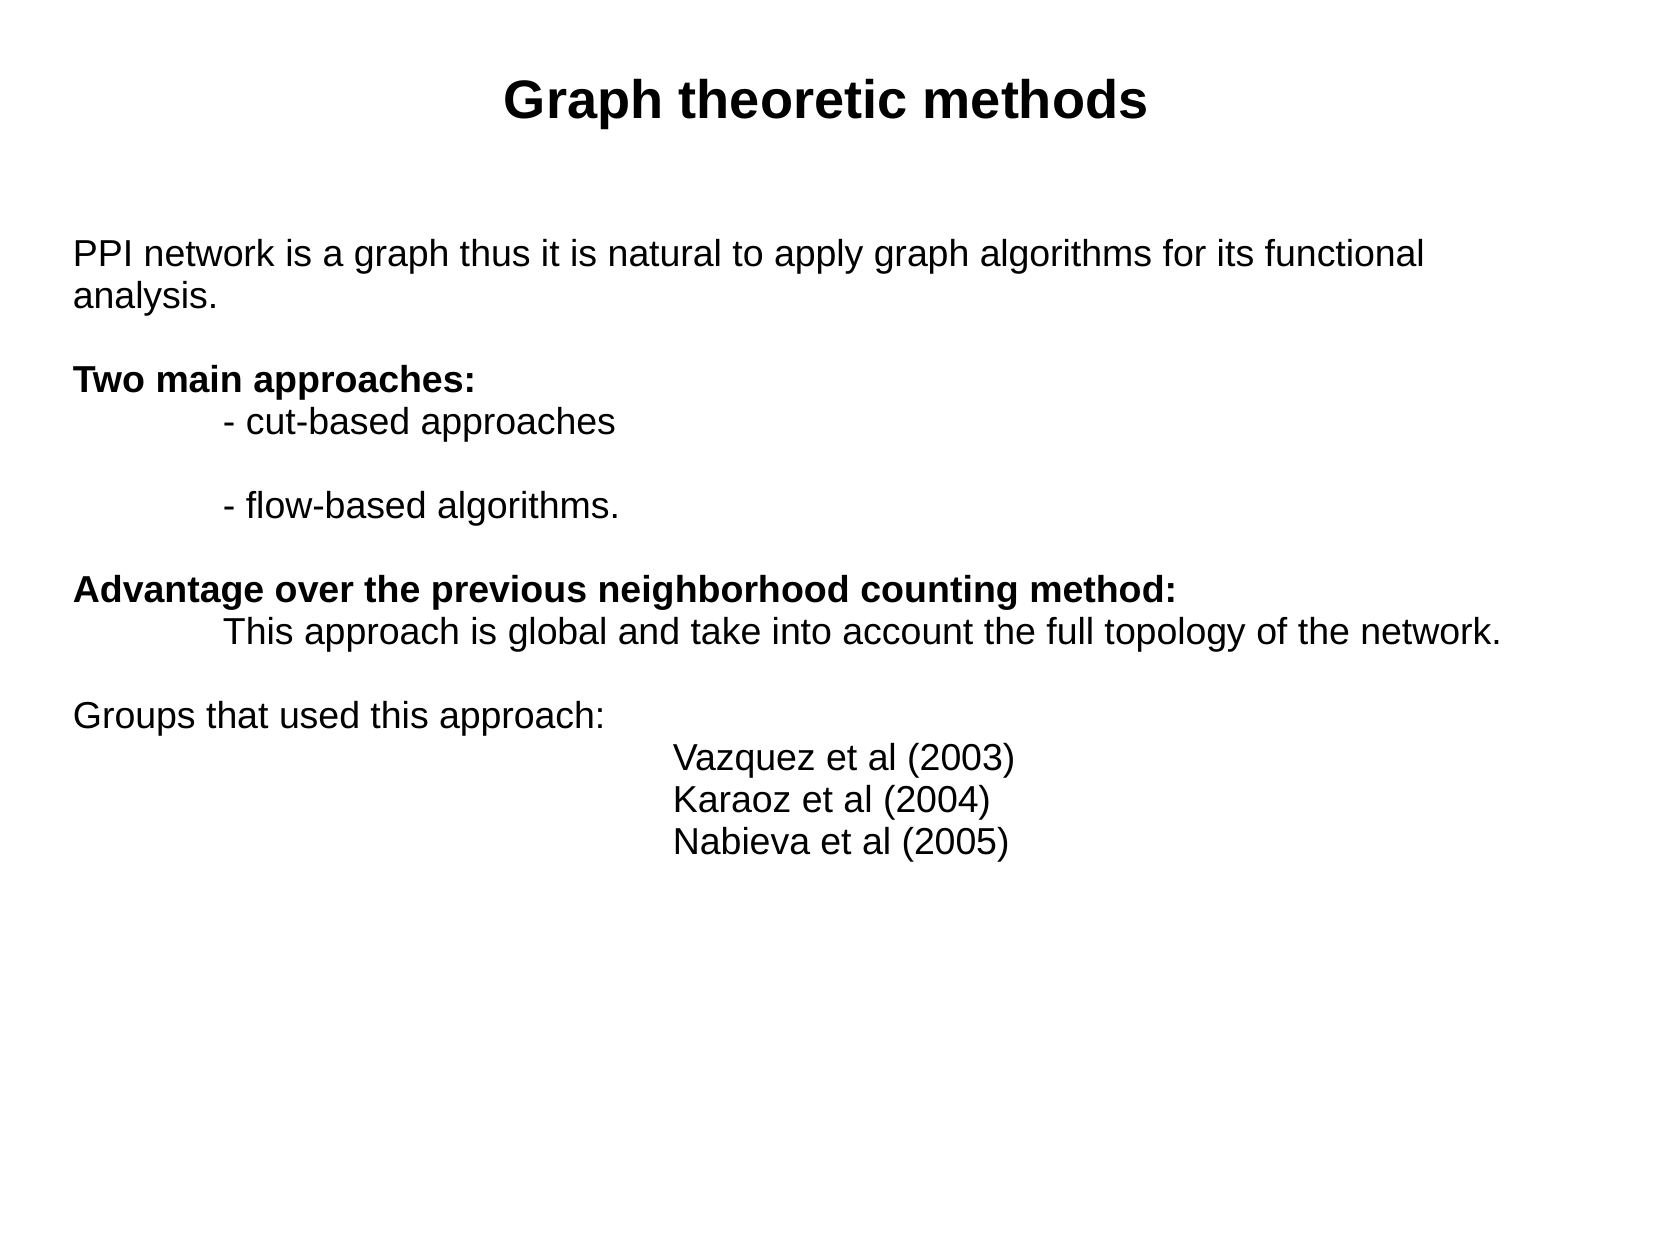

Graph theoretic methods
PPI network is a graph thus it is natural to apply graph algorithms for its functional analysis.
Two main approaches:
		- cut-based approaches
		- flow-based algorithms.
Advantage over the previous neighborhood counting method:
		This approach is global and take into account the full topology of the network.
Groups that used this approach:
								Vazquez et al (2003)
								Karaoz et al (2004)
								Nabieva et al (2005)